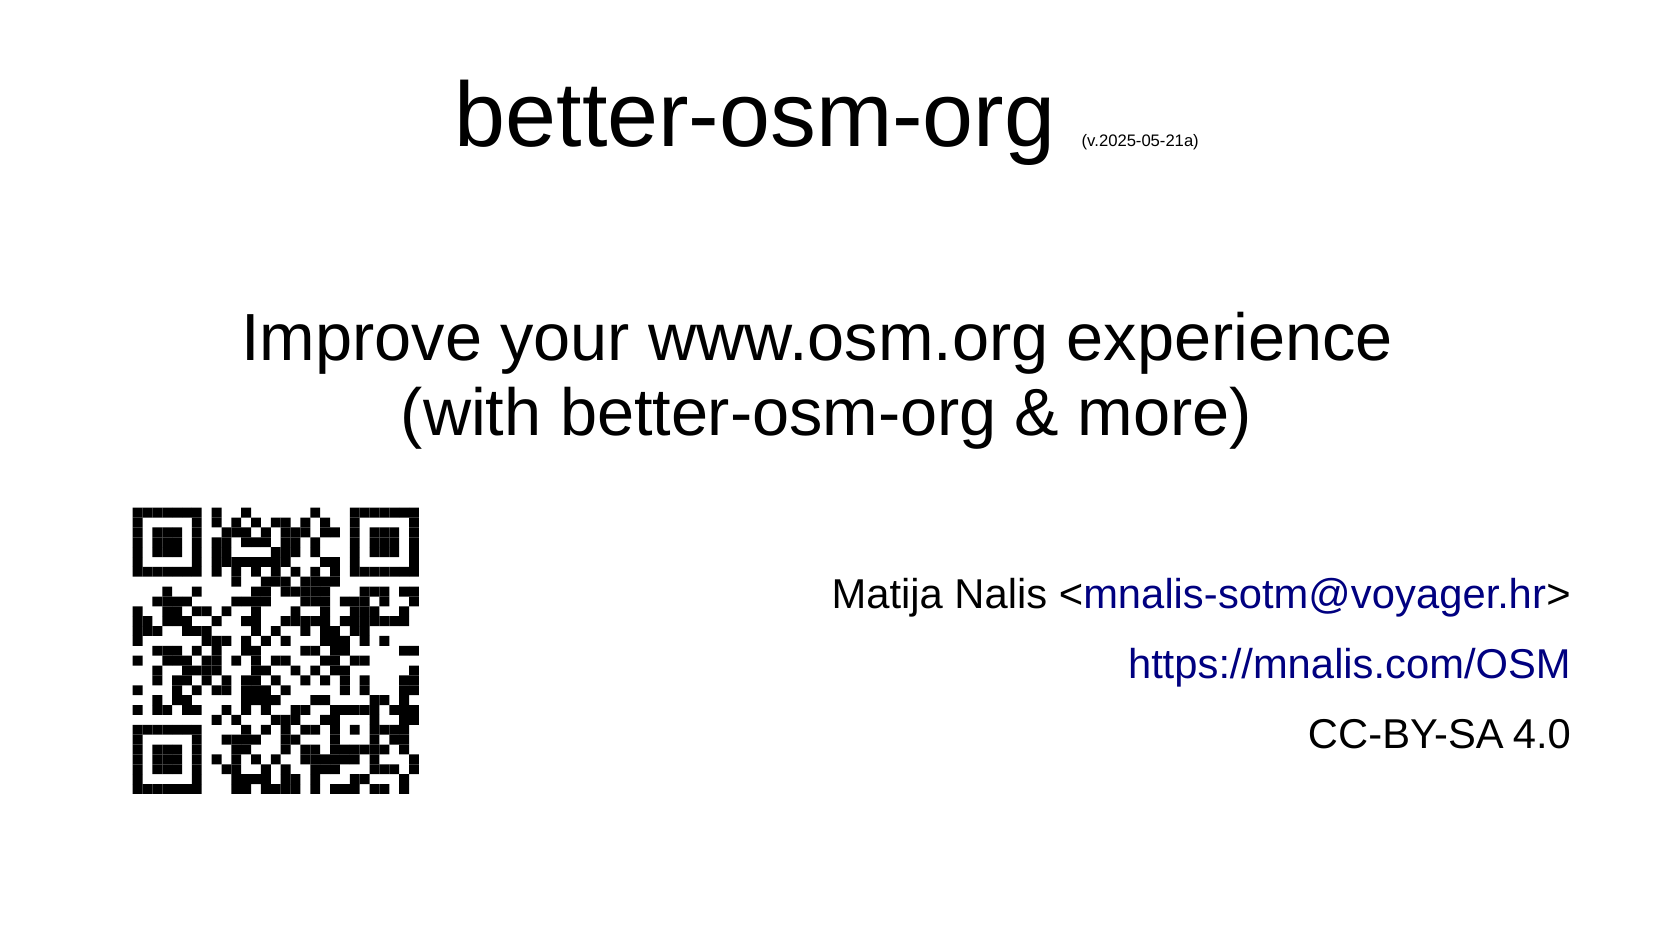

# better-osm-org (v.2025-05-21a)
Improve your www.osm.org experience
(with better-osm-org & more)
Matija Nalis <mnalis-sotm@voyager.hr>
https://mnalis.com/OSM
CC-BY-SA 4.0